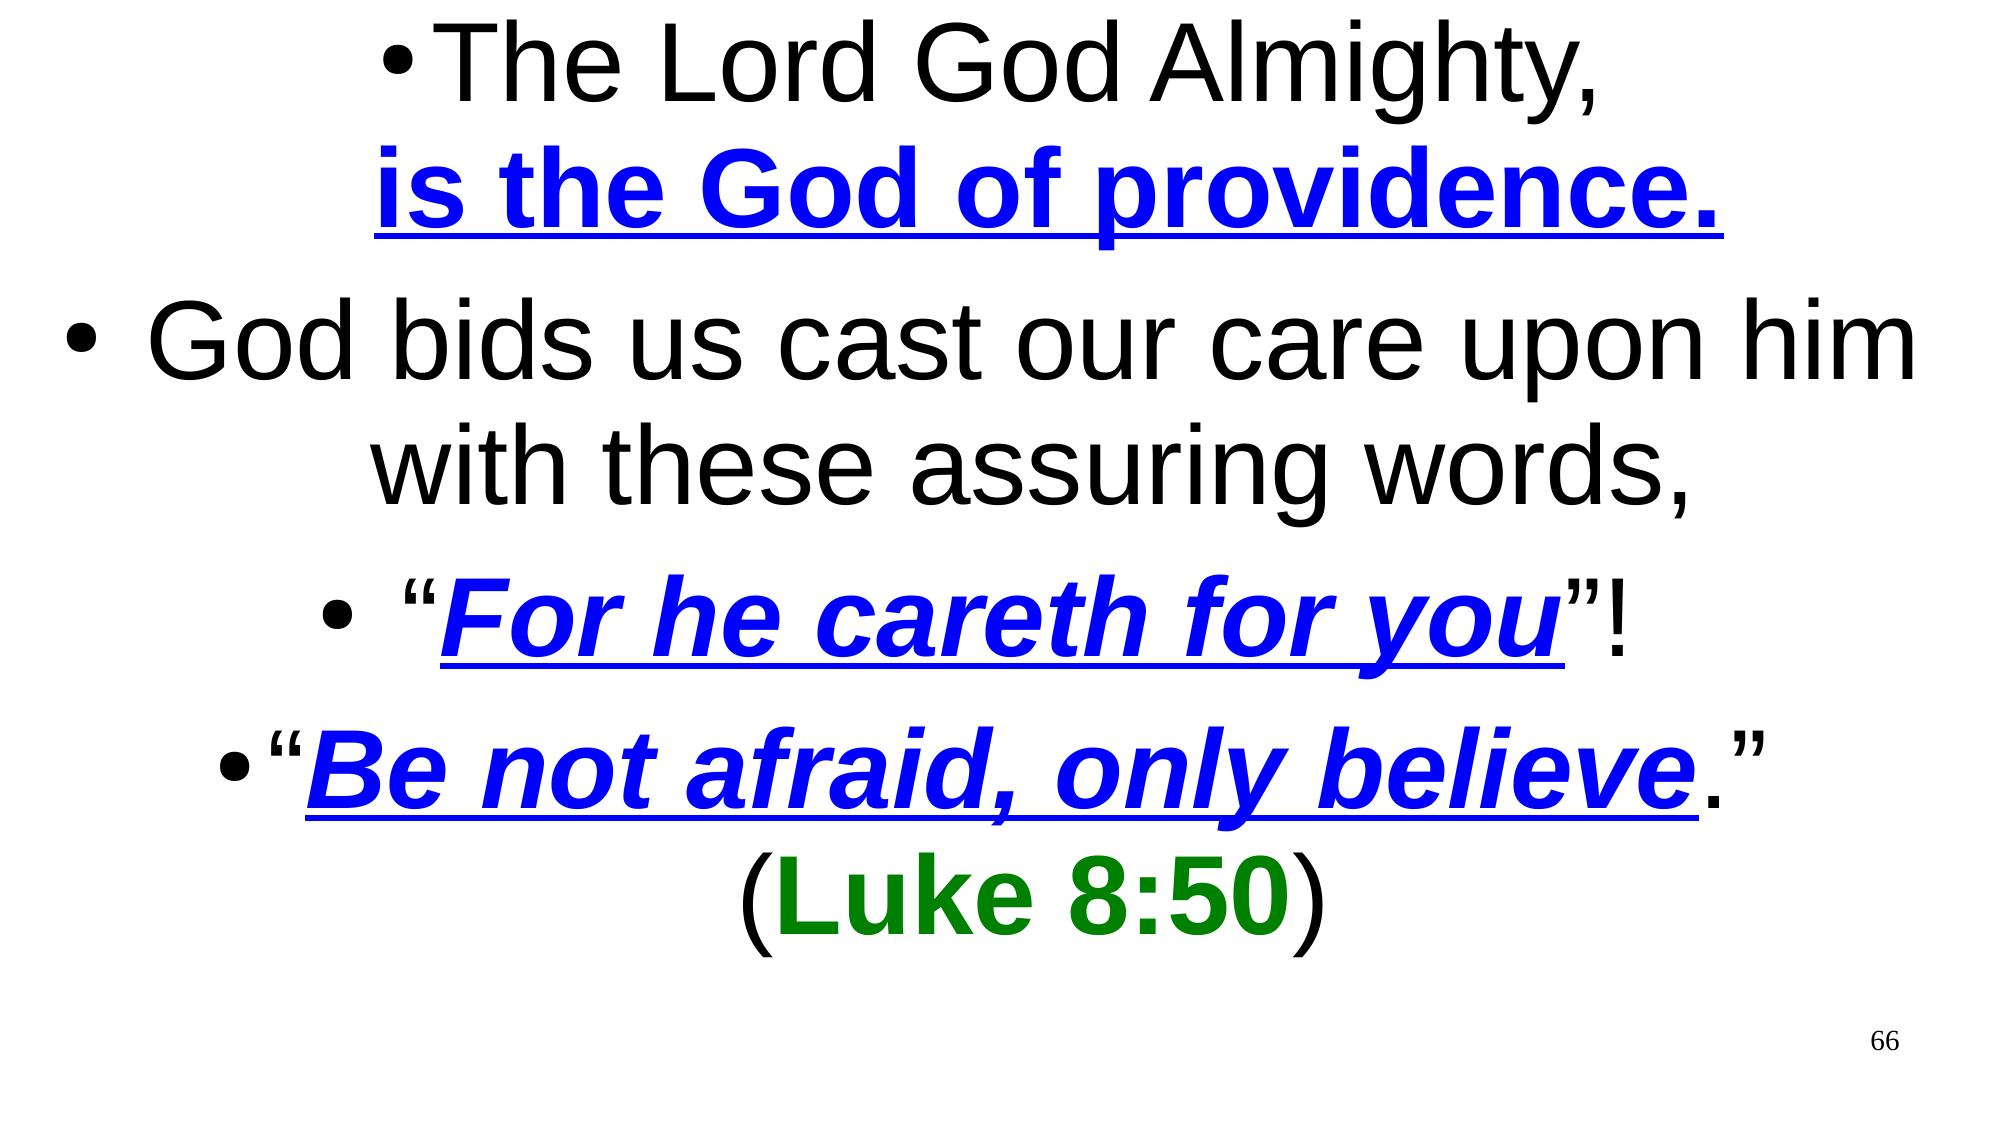

# The Lord God Almighty, is the God of providence.
 God bids us cast our care upon him
with these assuring words,
 “For he careth for you”!
“Be not afraid, only believe.”
(Luke 8:50)
66